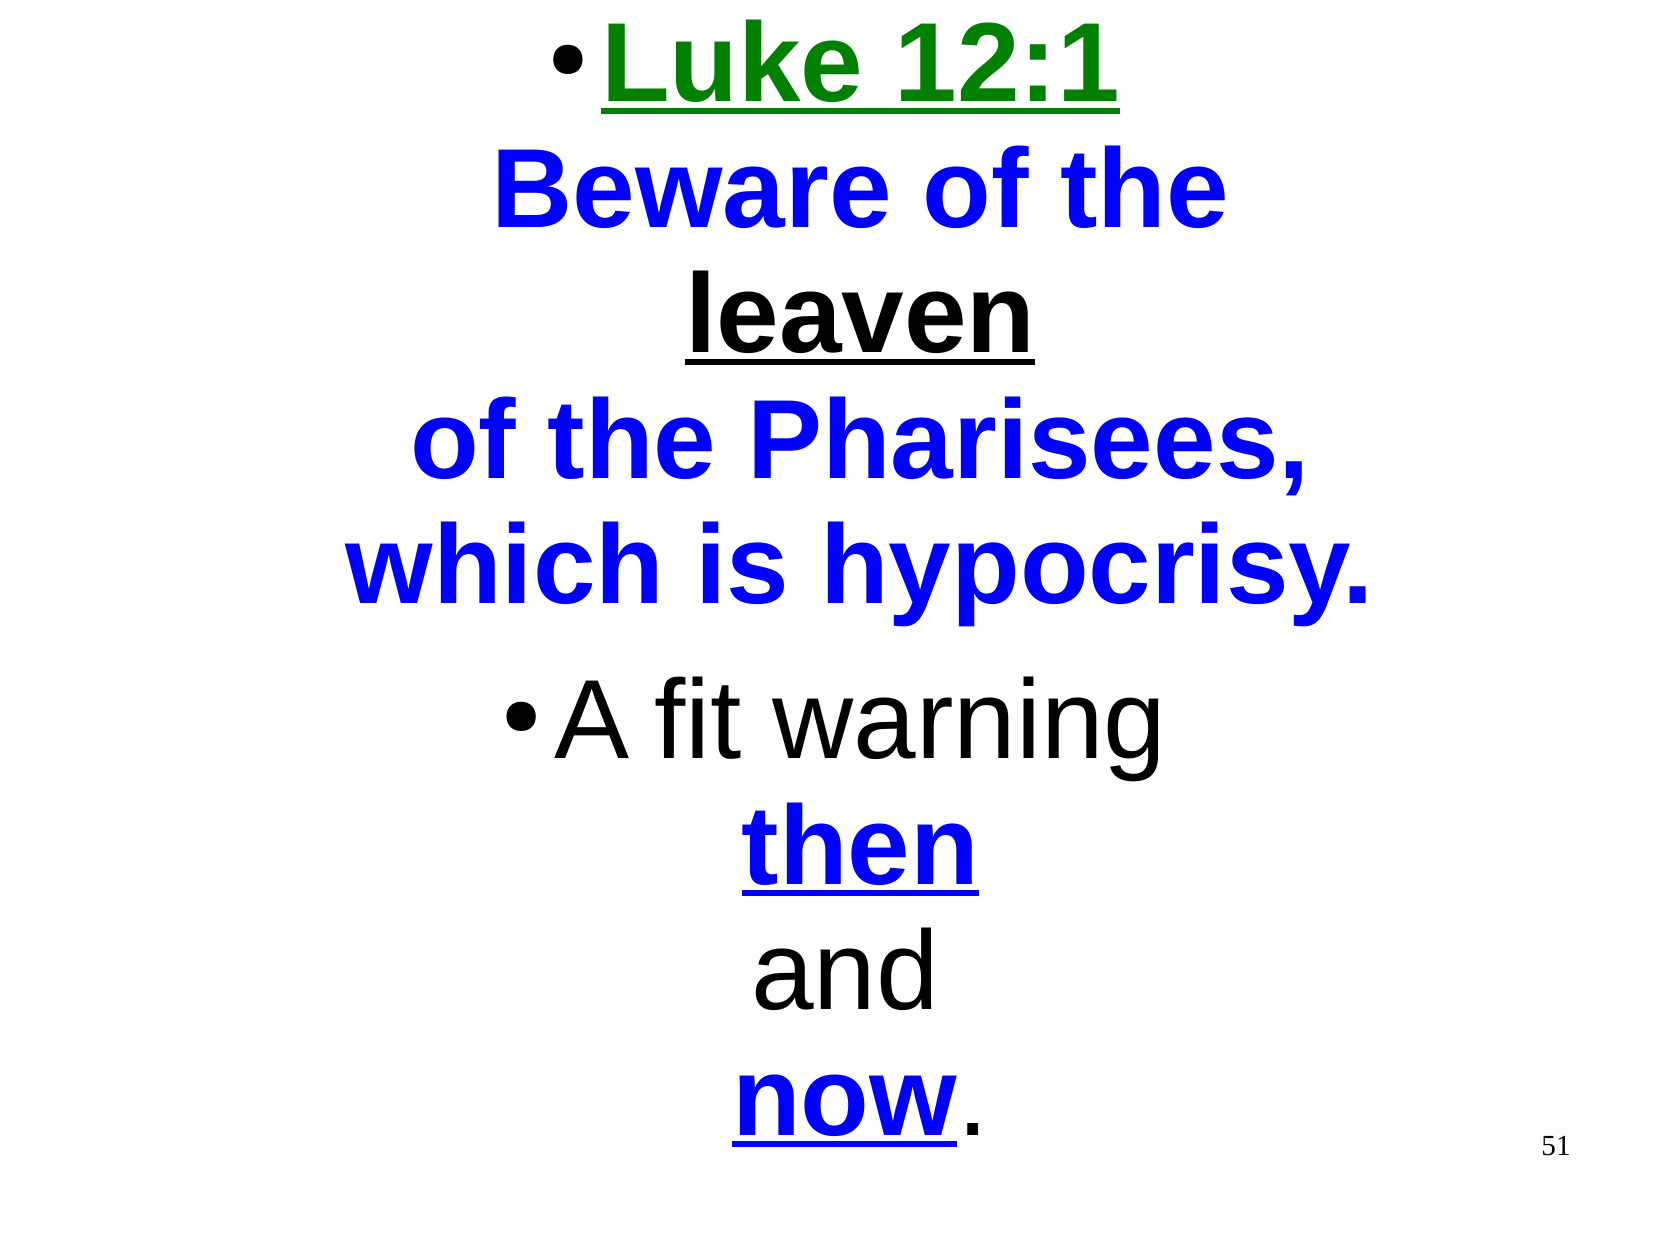

# Luke 12:1 Beware of the leaven of the Pharisees, which is hypocrisy.
A fit warning
then
and
now.
51